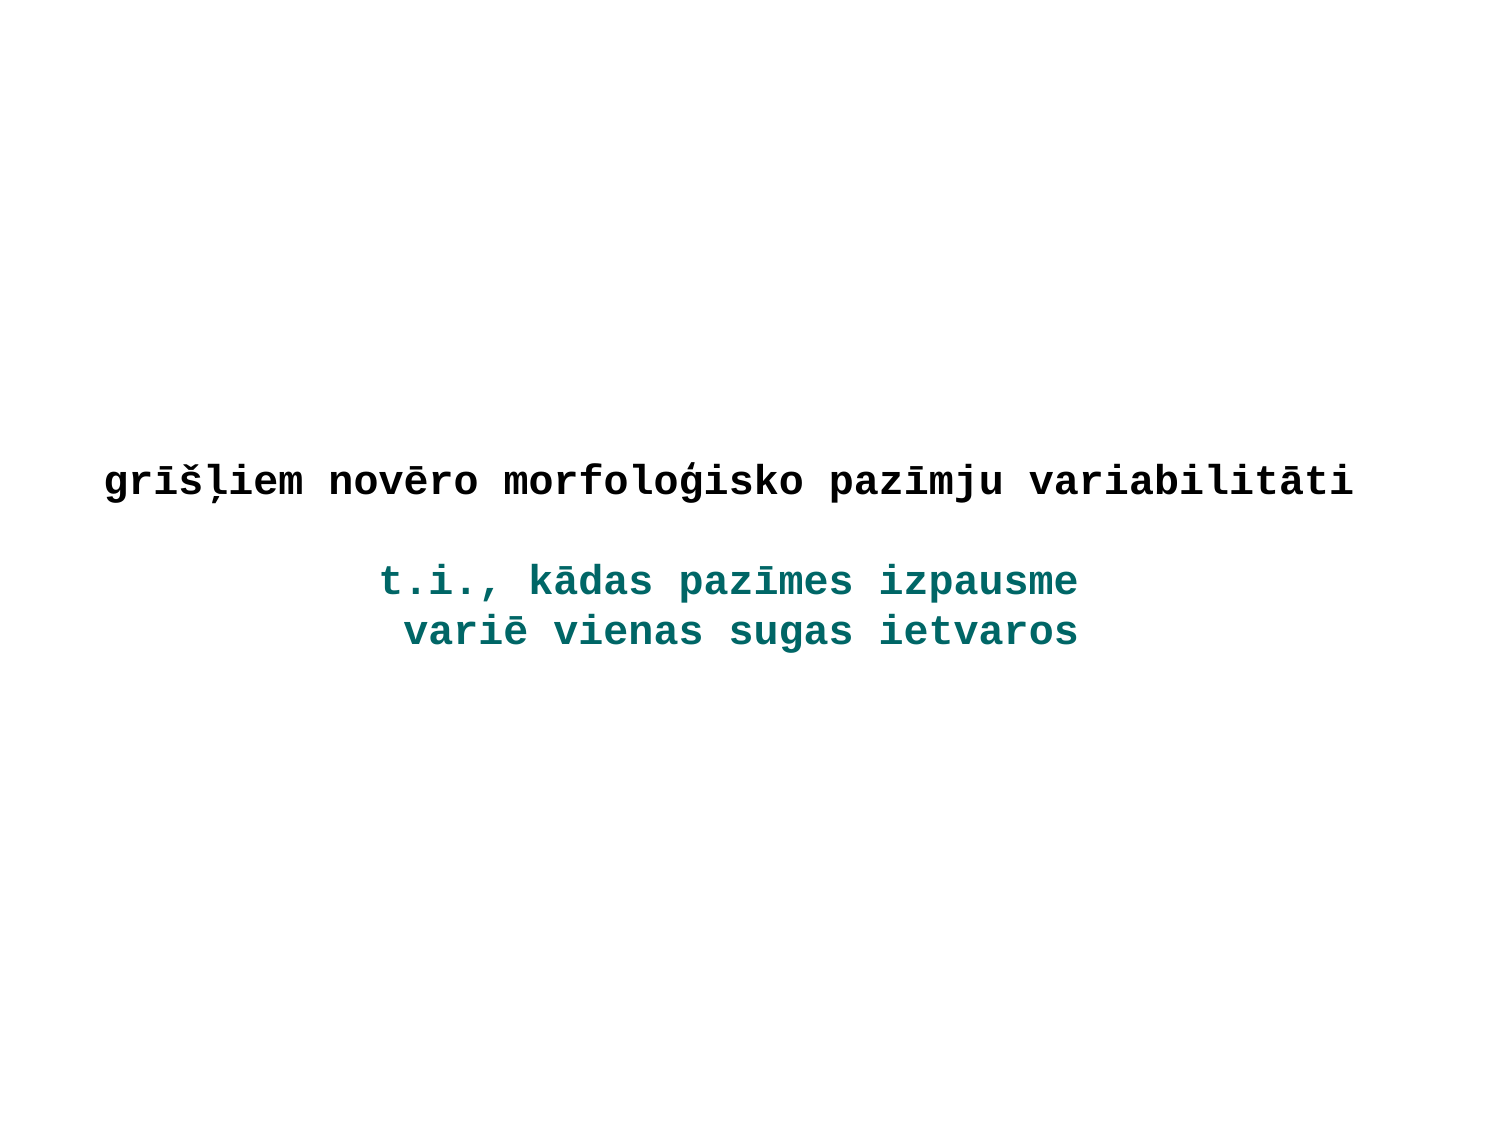

grīšļiem novēro morfoloģisko pazīmju variabilitāti
t.i., kādas pazīmes izpausme
variē vienas sugas ietvaros